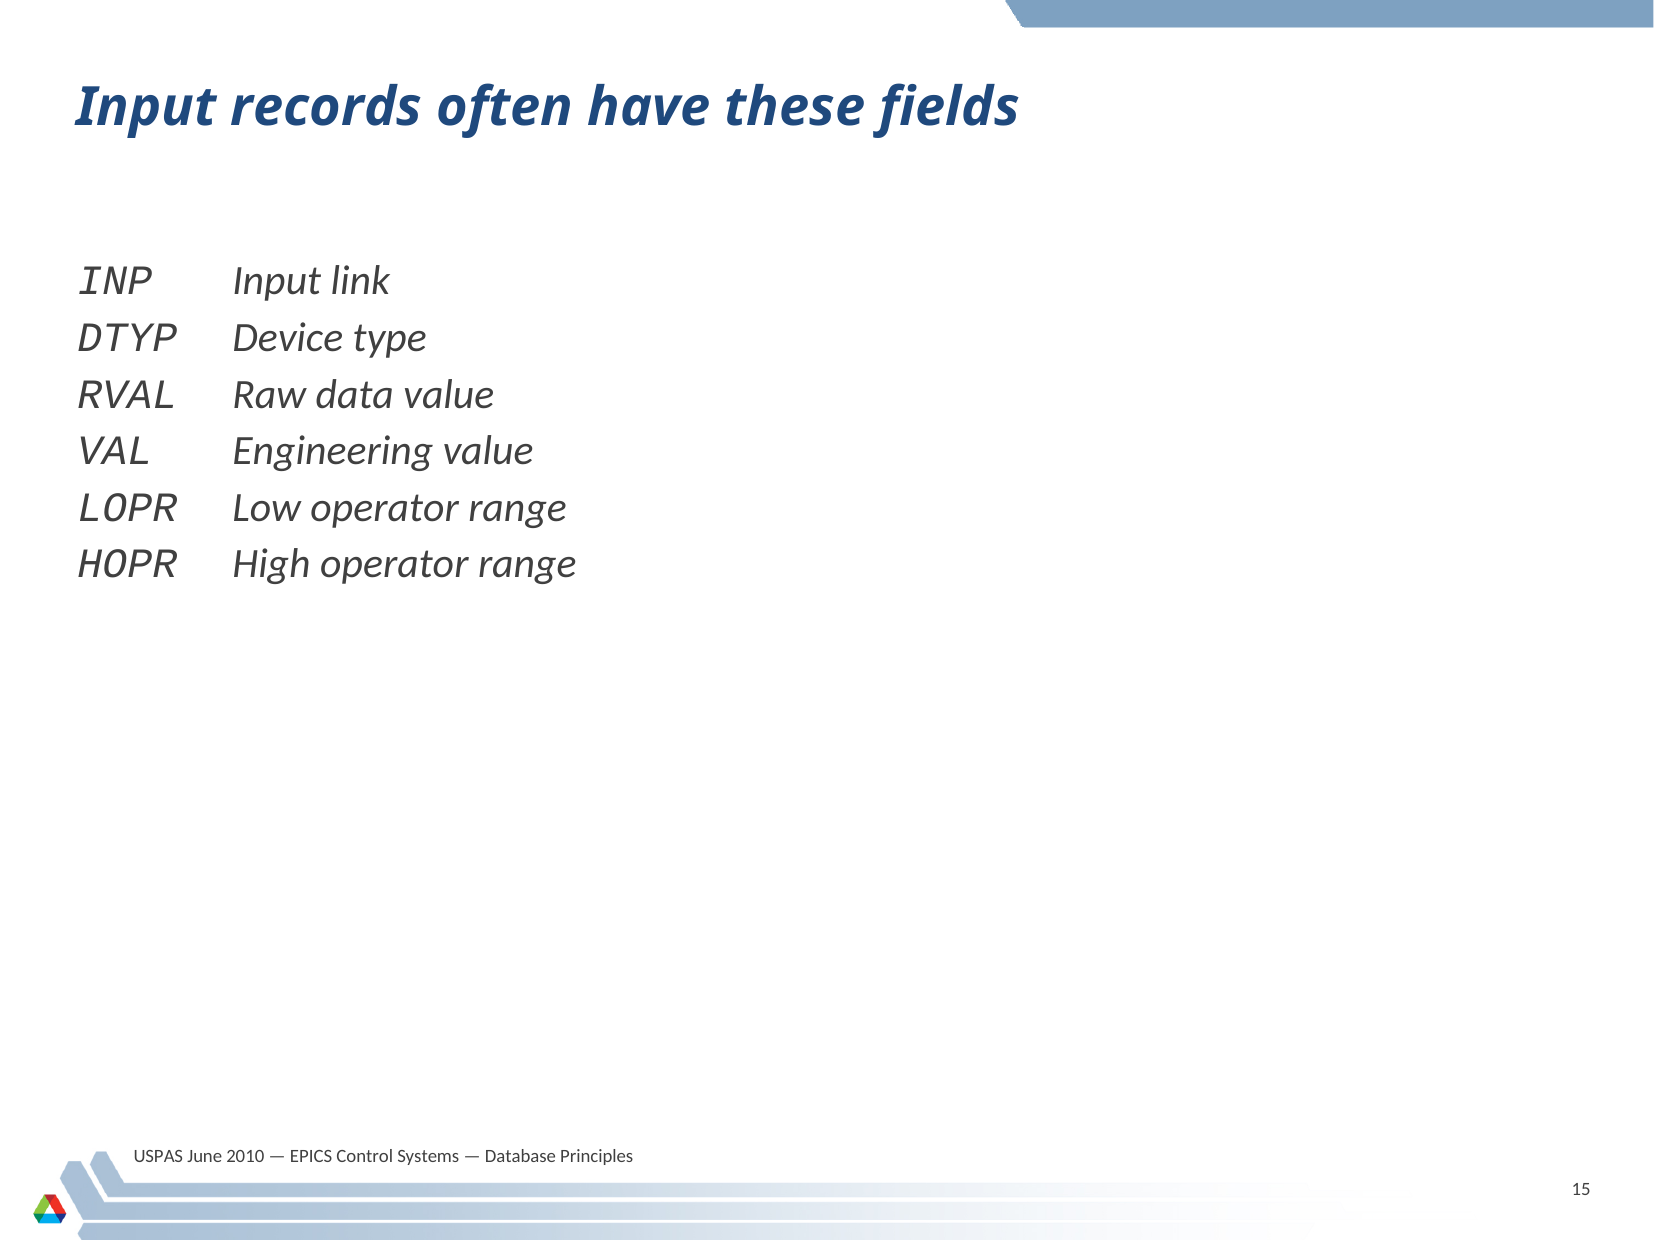

# Input records often have these fields
INP 	Input link
DTYP	Device type
RVAL	Raw data value
VAL 	Engineering value
LOPR	Low operator range
HOPR	High operator range
USPAS June 2010 — EPICS Control Systems — Database Principles
15